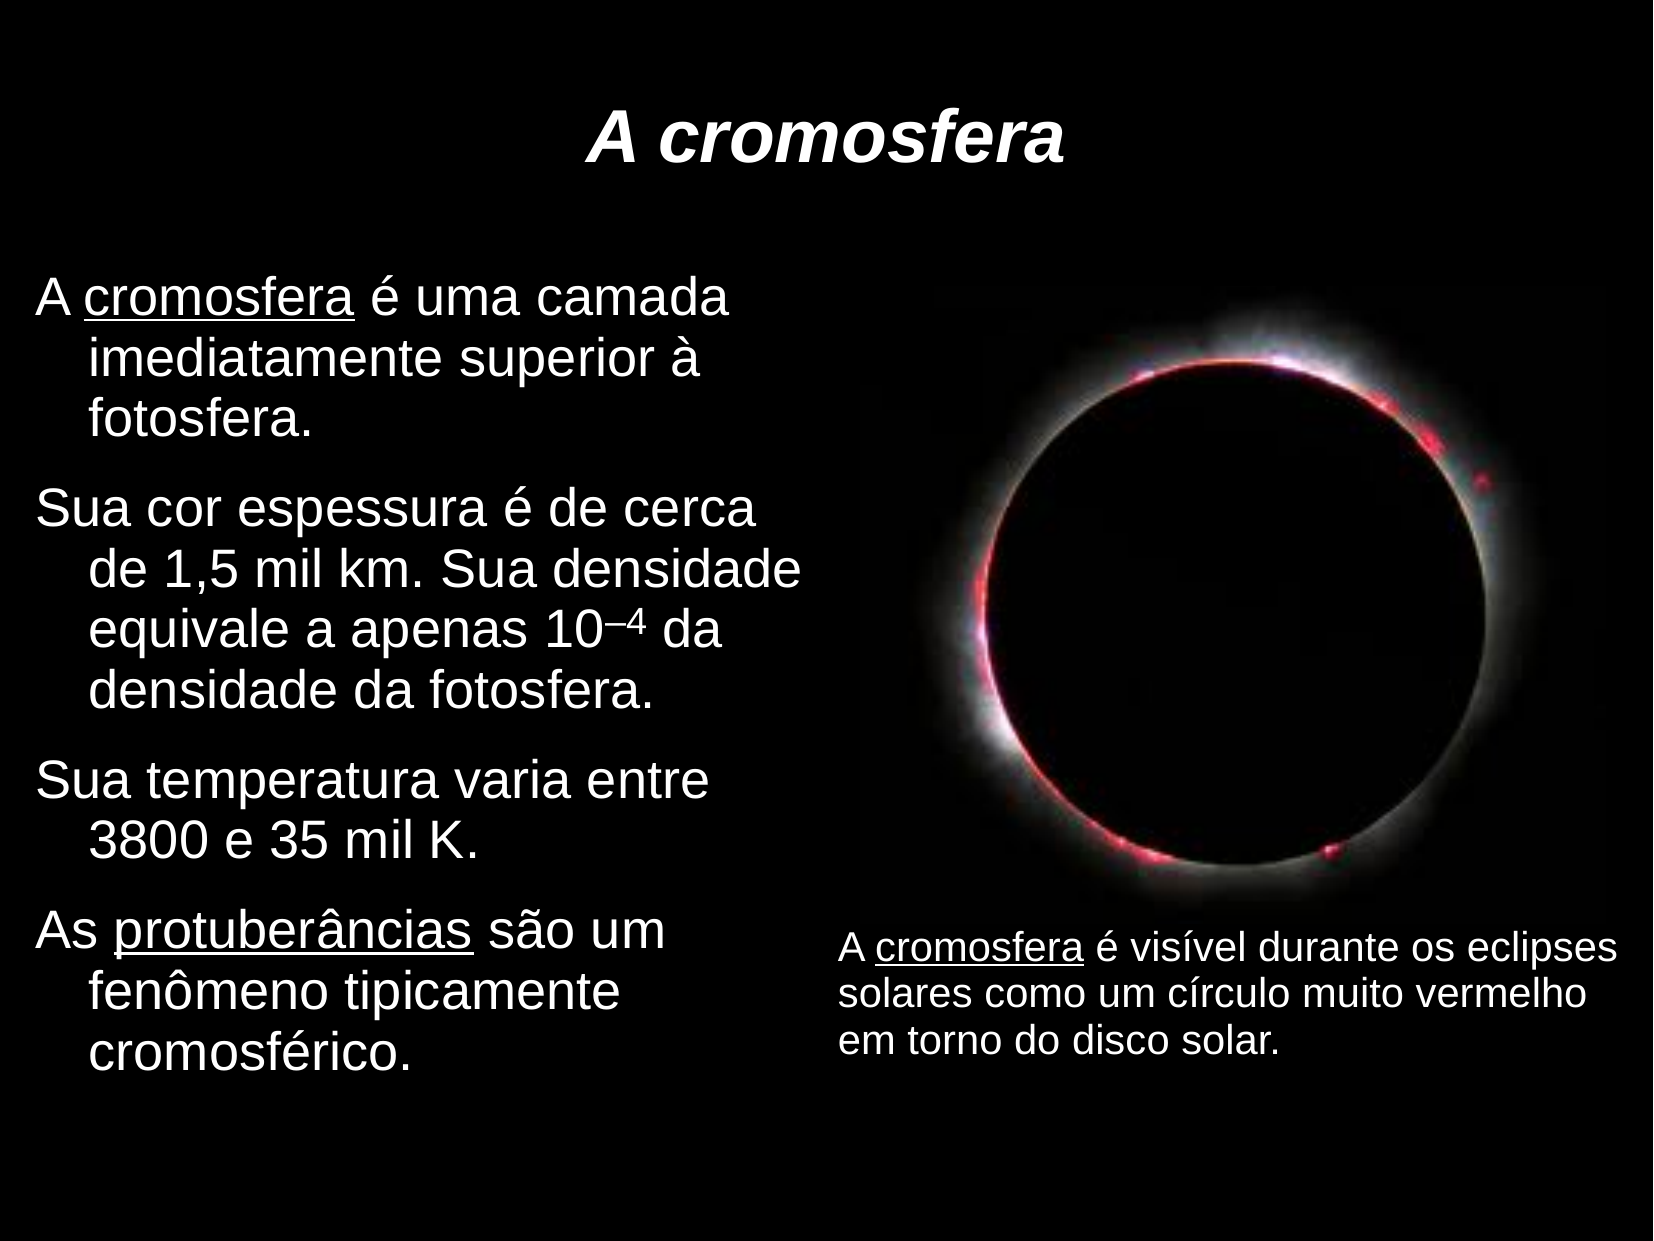

# A cromosfera
A cromosfera é uma camada imediatamente superior à fotosfera.
Sua cor espessura é de cerca de 1,5 mil km. Sua densidade equivale a apenas 10–4 da densidade da fotosfera.
Sua temperatura varia entre 3800 e 35 mil K.
As protuberâncias são um fenômeno tipicamente cromosférico.
A cromosfera é visível durante os eclipses
solares como um círculo muito vermelho
em torno do disco solar.